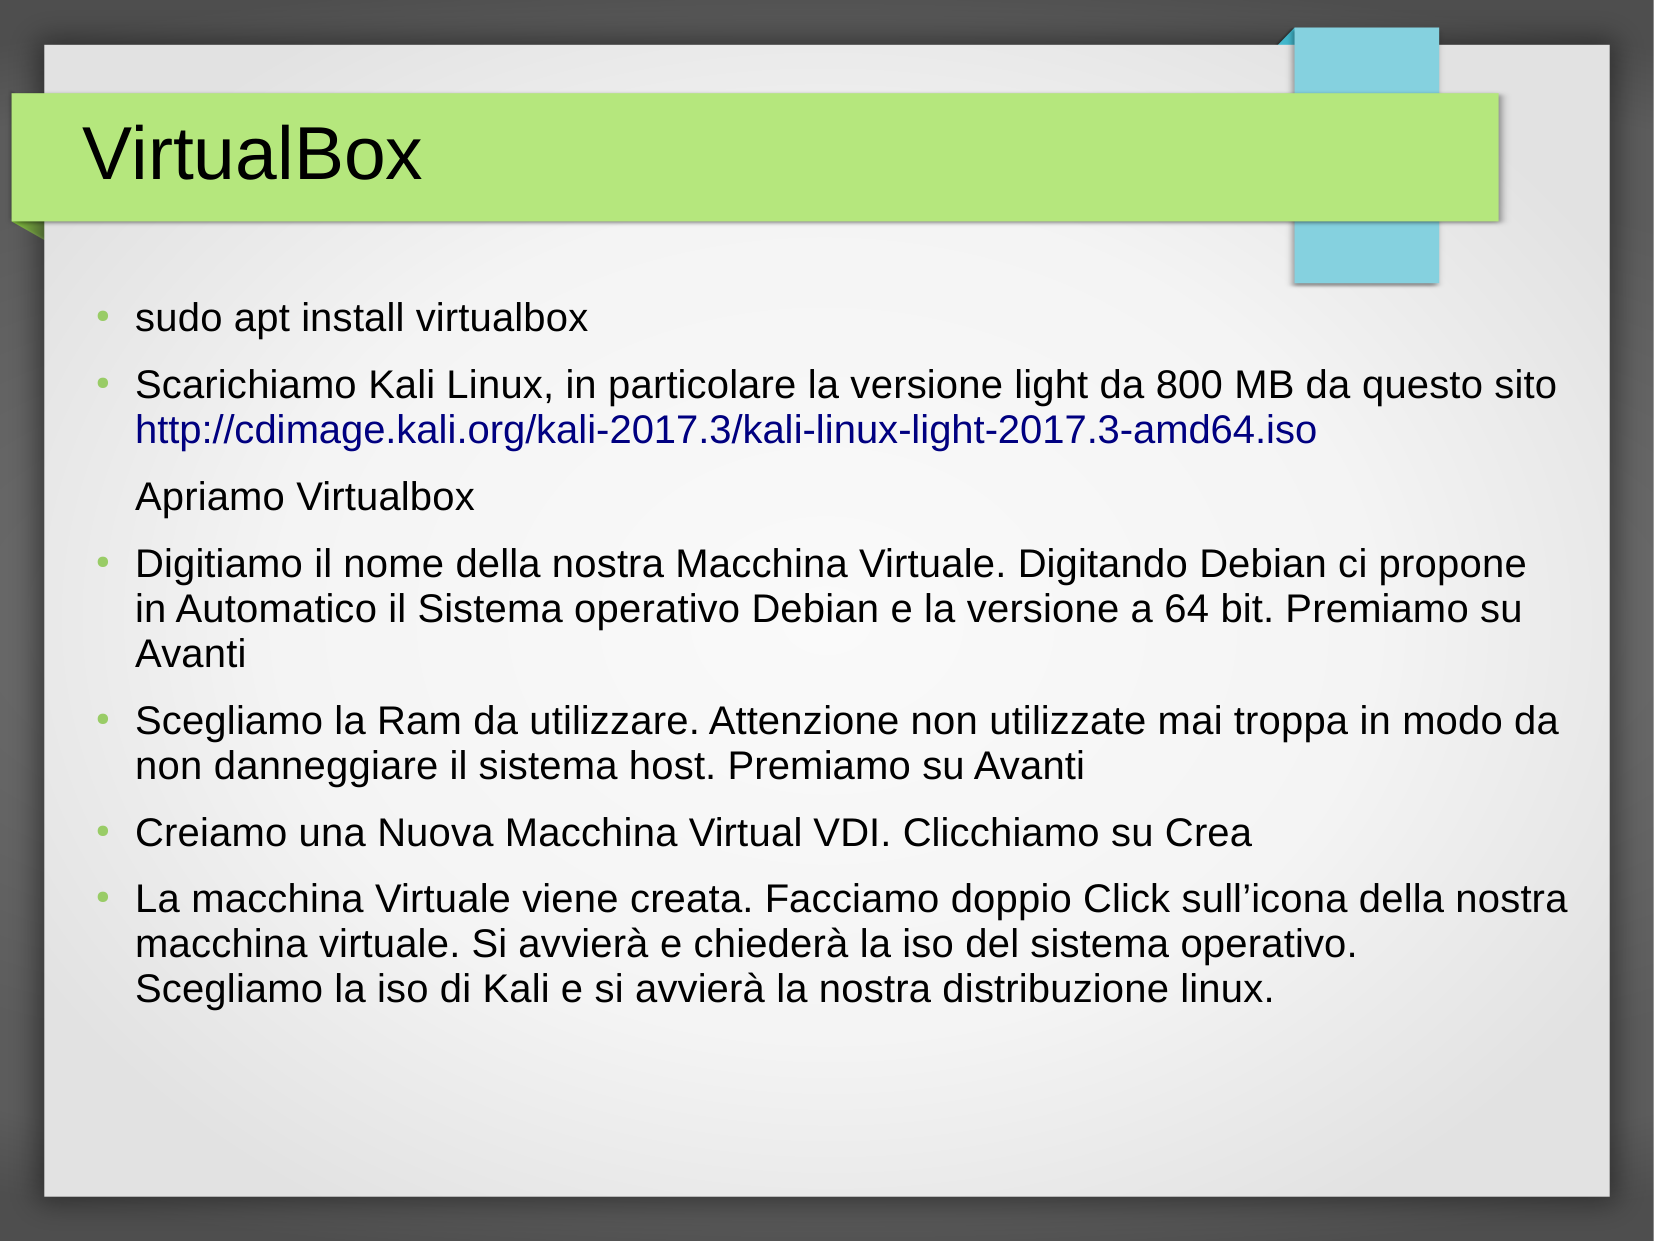

# VirtualBox
sudo apt install virtualbox
Scarichiamo Kali Linux, in particolare la versione light da 800 MB da questo sito http://cdimage.kali.org/kali-2017.3/kali-linux-light-2017.3-amd64.iso
Apriamo Virtualbox
Digitiamo il nome della nostra Macchina Virtuale. Digitando Debian ci propone in Automatico il Sistema operativo Debian e la versione a 64 bit. Premiamo su Avanti
Scegliamo la Ram da utilizzare. Attenzione non utilizzate mai troppa in modo da non danneggiare il sistema host. Premiamo su Avanti
Creiamo una Nuova Macchina Virtual VDI. Clicchiamo su Crea
La macchina Virtuale viene creata. Facciamo doppio Click sull’icona della nostra macchina virtuale. Si avvierà e chiederà la iso del sistema operativo. Scegliamo la iso di Kali e si avvierà la nostra distribuzione linux.